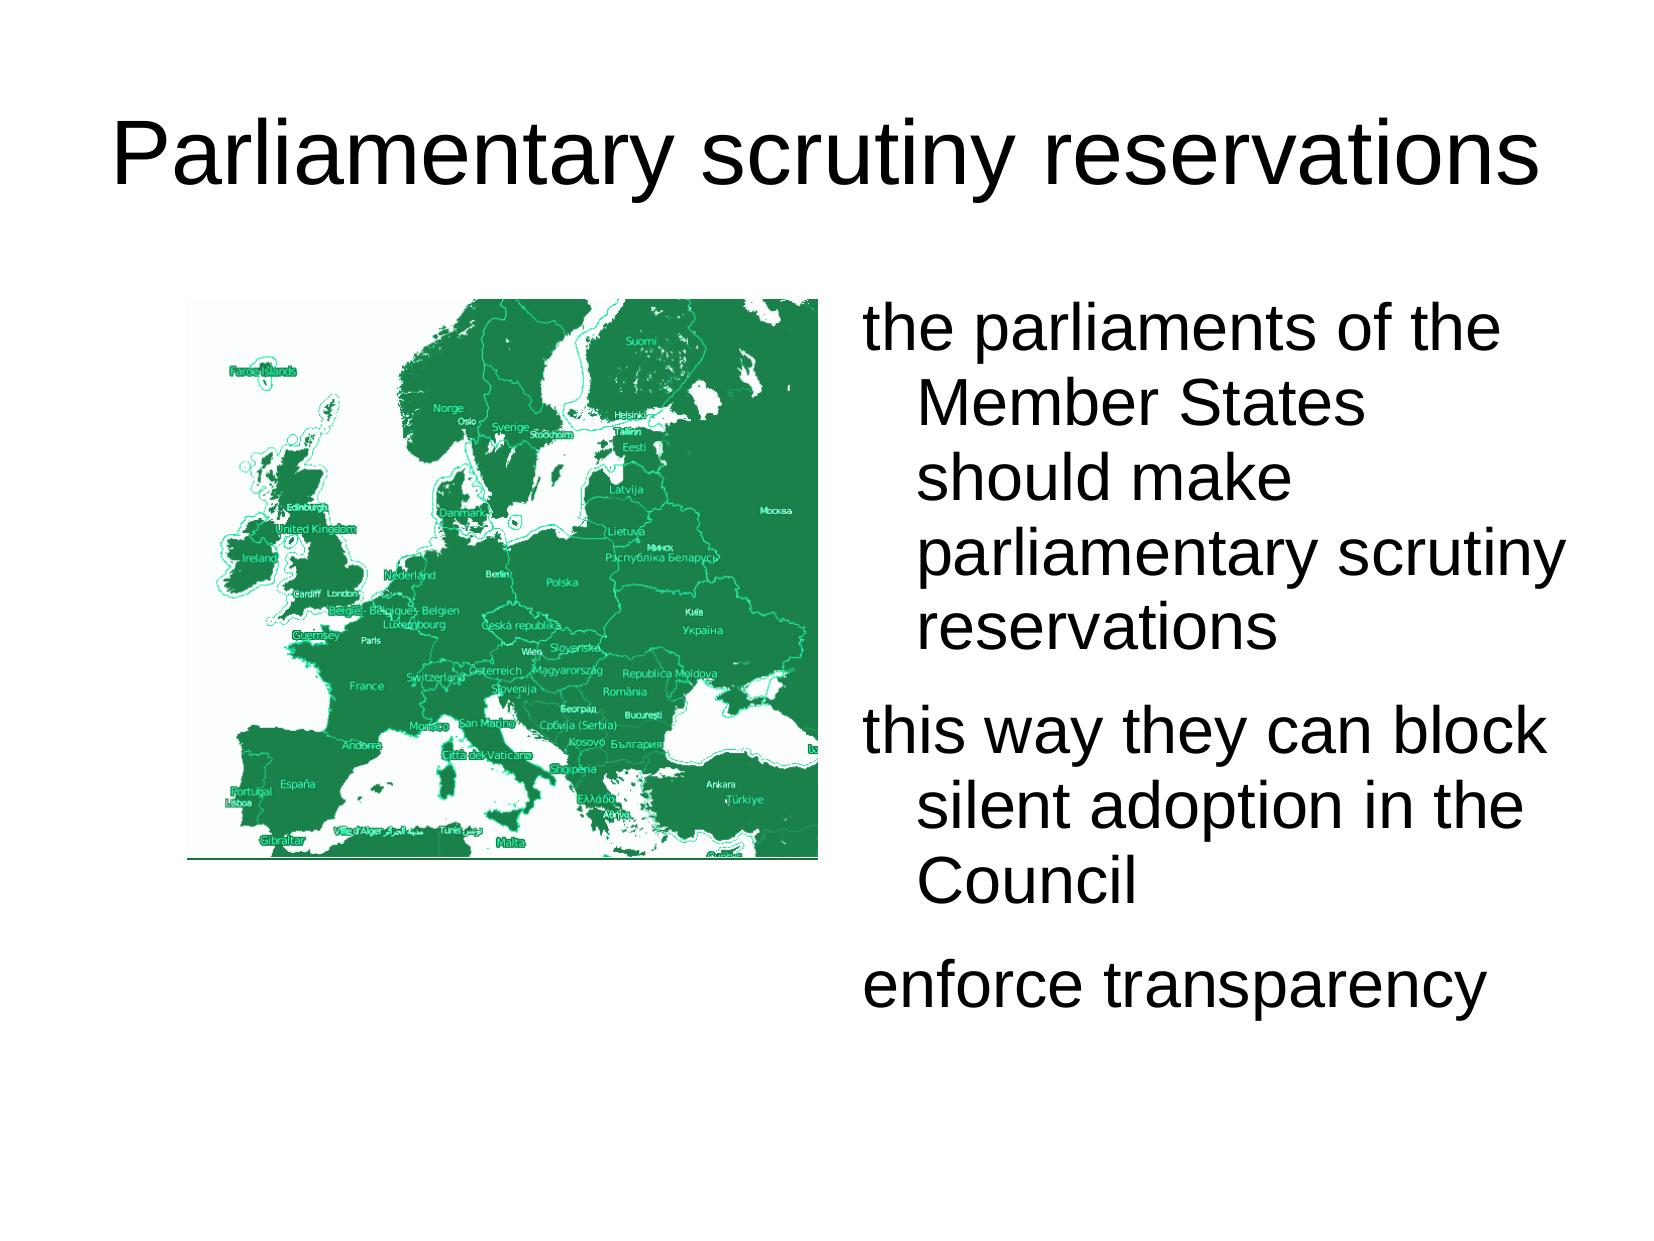

# Parliamentary scrutiny reservations
the parliaments of the Member States should make parliamentary scrutiny reservations
this way they can block silent adoption in the Council
enforce transparency